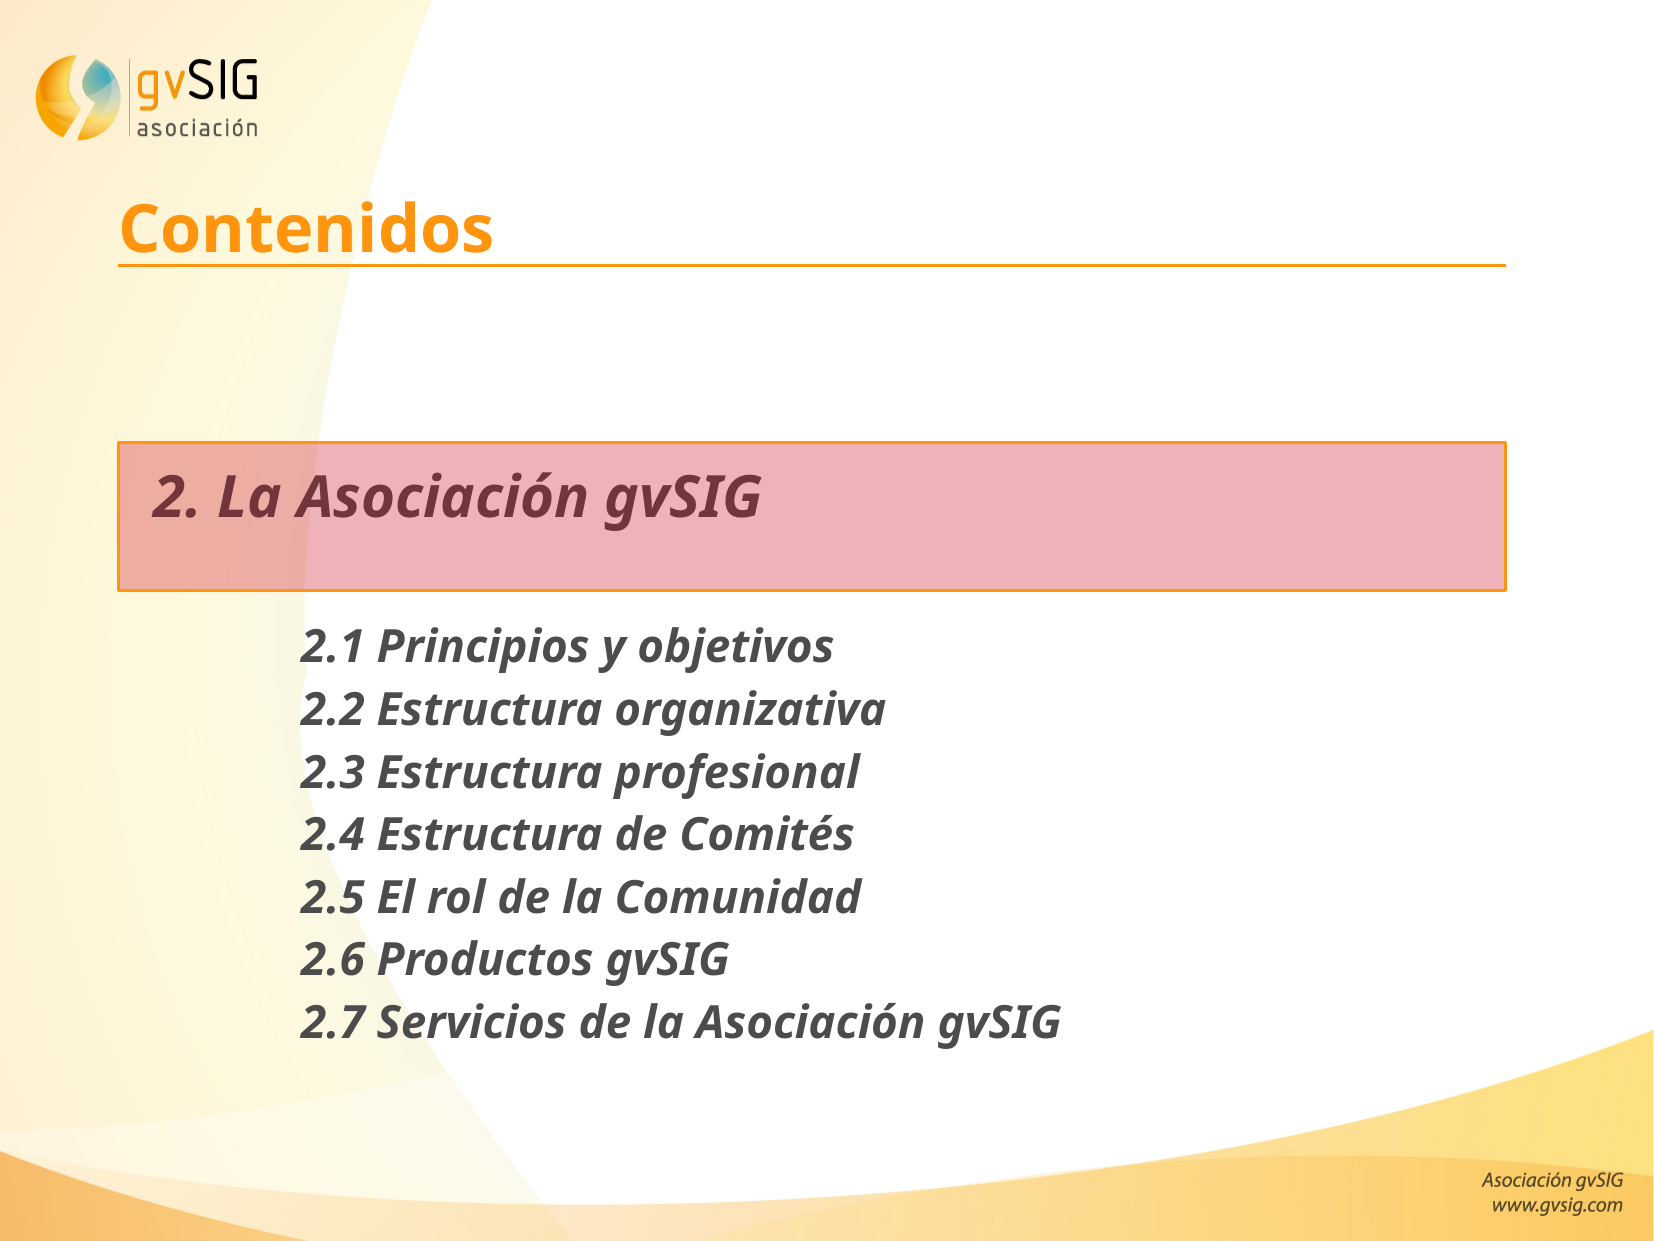

# Contenidos
2. La Asociación gvSIG
		2.1 Principios y objetivos
		2.2 Estructura organizativa
		2.3 Estructura profesional
		2.4 Estructura de Comités
		2.5 El rol de la Comunidad
		2.6 Productos gvSIG
		2.7 Servicios de la Asociación gvSIG